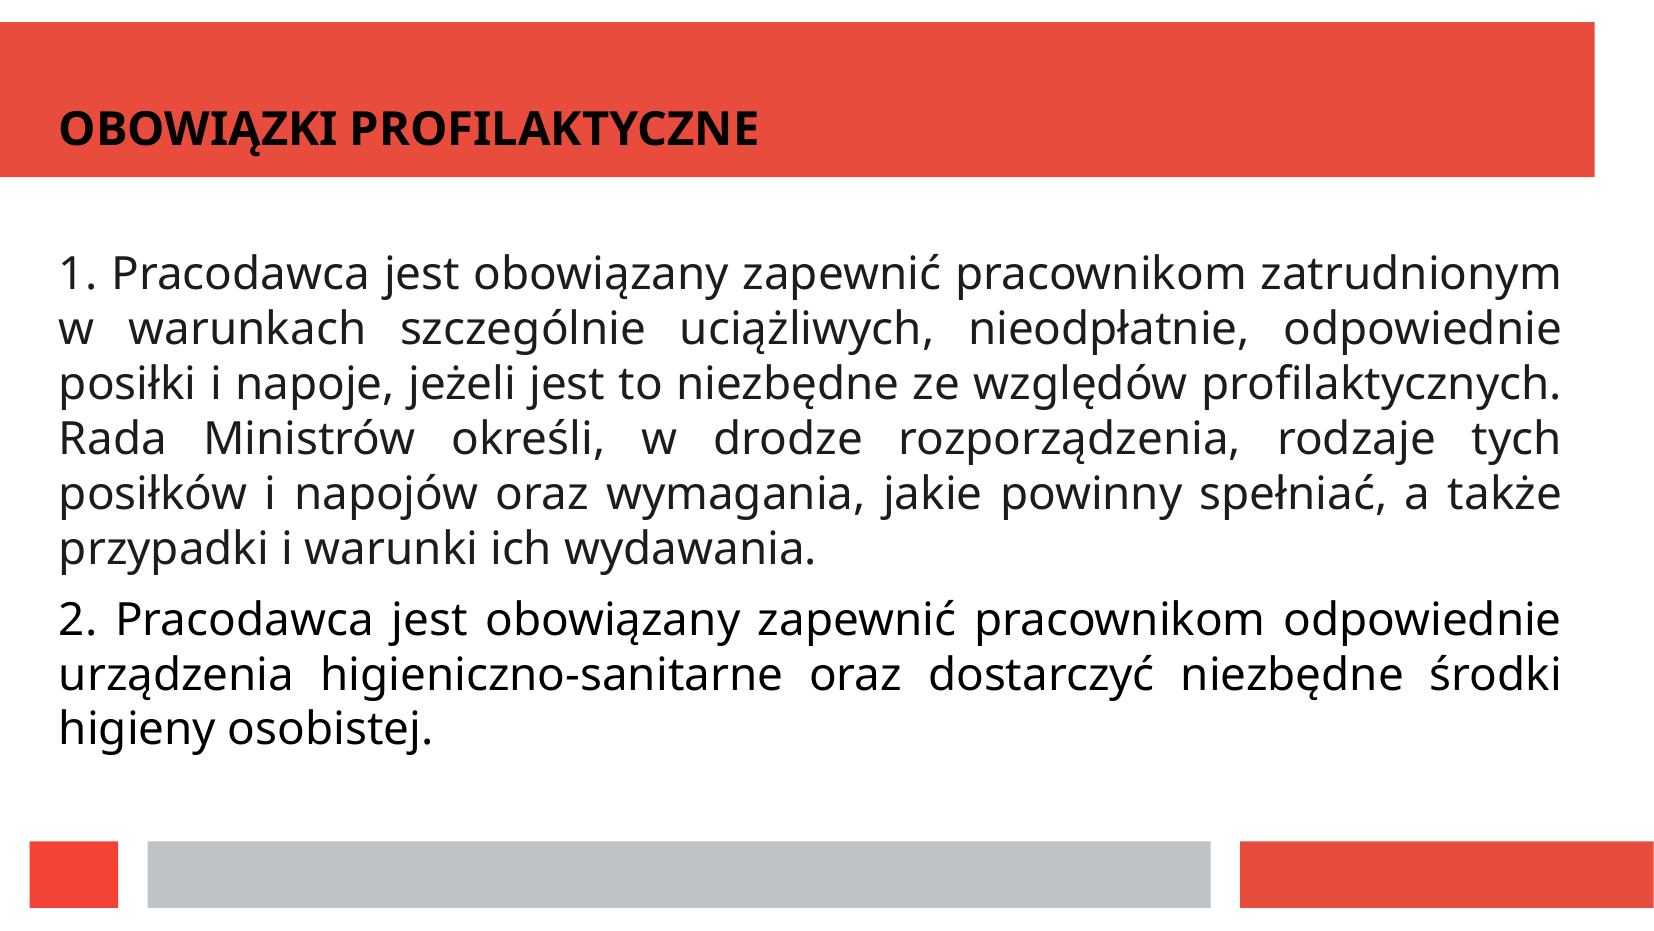

# OBOWIĄZKI PROFILAKTYCZNE
1. Pracodawca jest obowiązany zapewnić pracownikom zatrudnionym w warunkach szczególnie uciążliwych, nieodpłatnie, odpowiednie posiłki i napoje, jeżeli jest to niezbędne ze względów profilaktycznych. Rada Ministrów określi, w drodze rozporządzenia, rodzaje tych posiłków i napojów oraz wymagania, jakie powinny spełniać, a także przypadki i warunki ich wydawania.
2. Pracodawca jest obowiązany zapewnić pracownikom odpowiednie urządzenia higieniczno-sanitarne oraz dostarczyć niezbędne środki higieny osobistej.